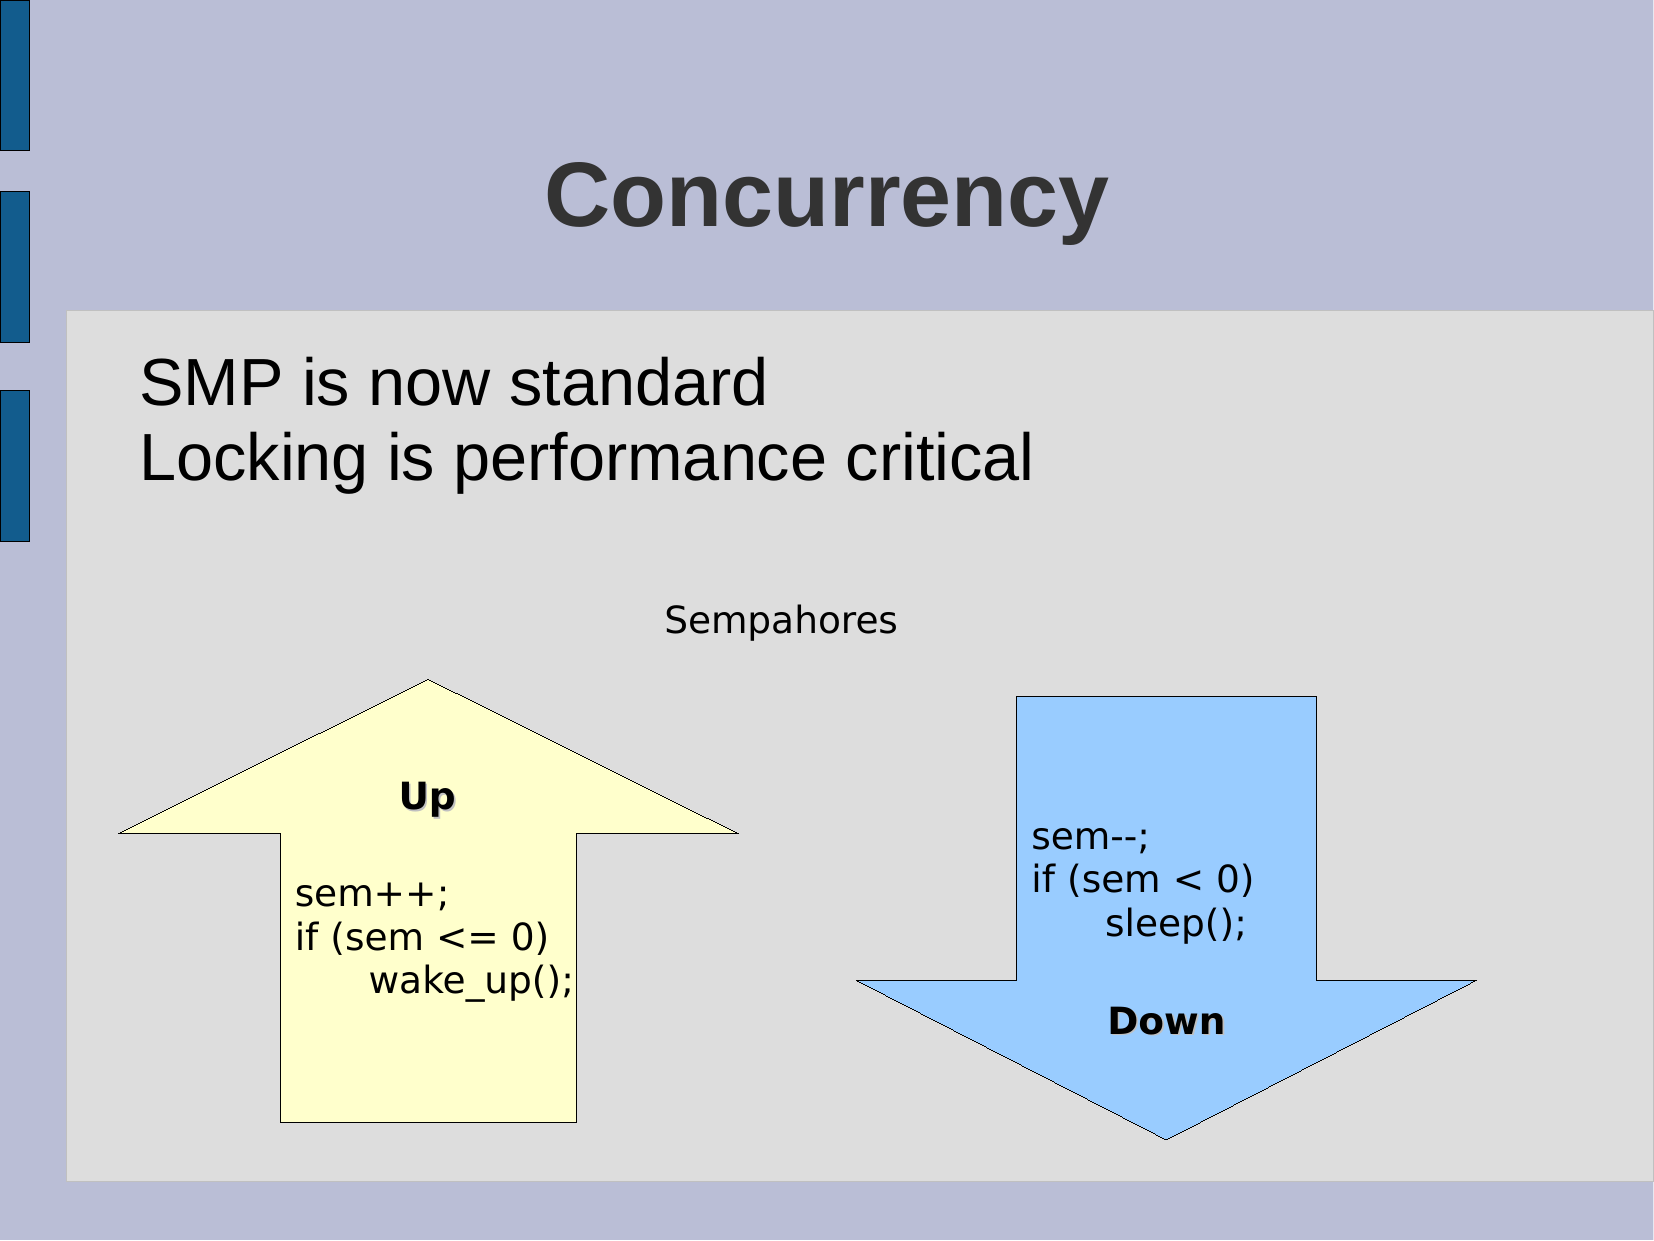

# Concurrency
SMP is now standard
Locking is performance critical
Sempahores
sem++;
if (sem <= 0)
	wake_up();
sem--;
if (sem < 0)
	sleep();
Up
Down